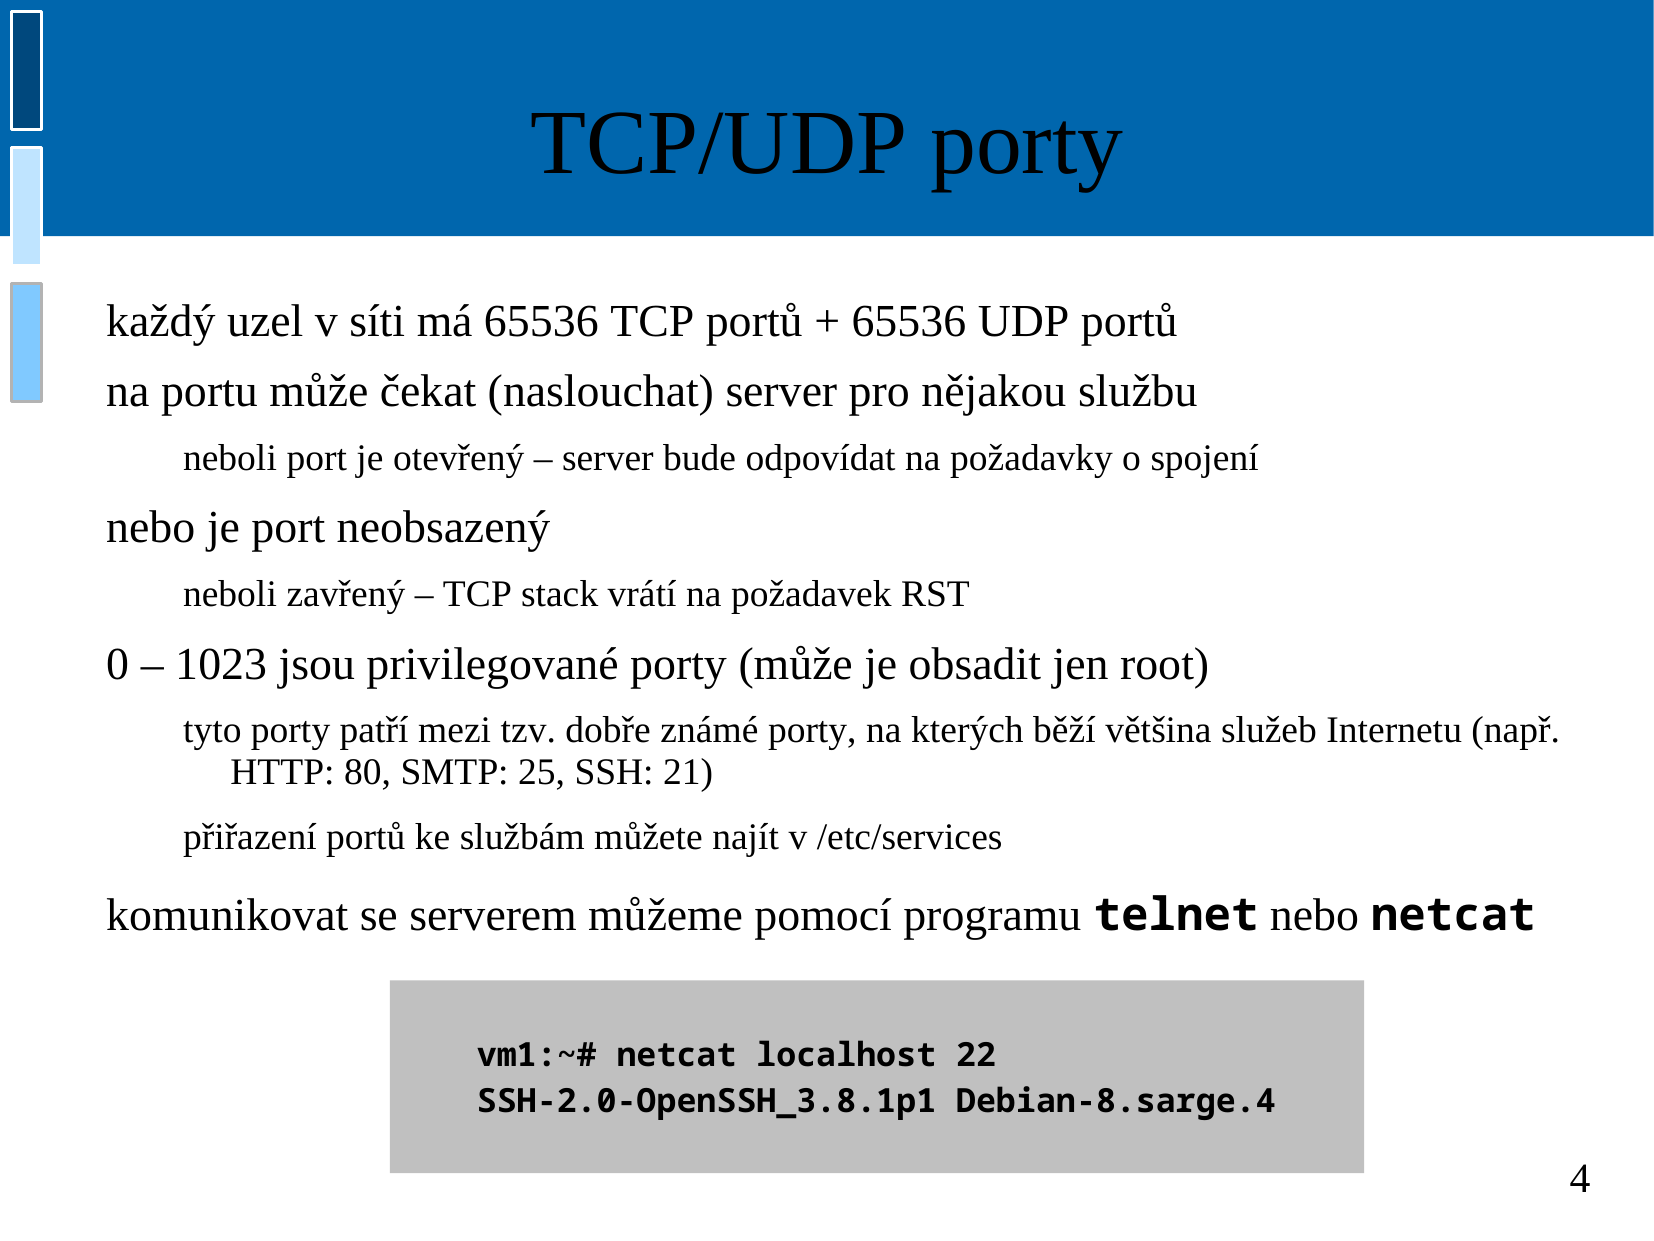

# TCP/UDP porty
každý uzel v síti má 65536 TCP portů + 65536 UDP portů
na portu může čekat (naslouchat) server pro nějakou službu
neboli port je otevřený – server bude odpovídat na požadavky o spojení
nebo je port neobsazený
neboli zavřený – TCP stack vrátí na požadavek RST
0 – 1023 jsou privilegované porty (může je obsadit jen root)
tyto porty patří mezi tzv. dobře známé porty, na kterých běží většina služeb Internetu (např. HTTP: 80, SMTP: 25, SSH: 21)
přiřazení portů ke službám můžete najít v /etc/services
komunikovat se serverem můžeme pomocí programu telnet nebo netcat
vm1:~# netcat localhost 22
SSH-2.0-OpenSSH_3.8.1p1 Debian-8.sarge.4